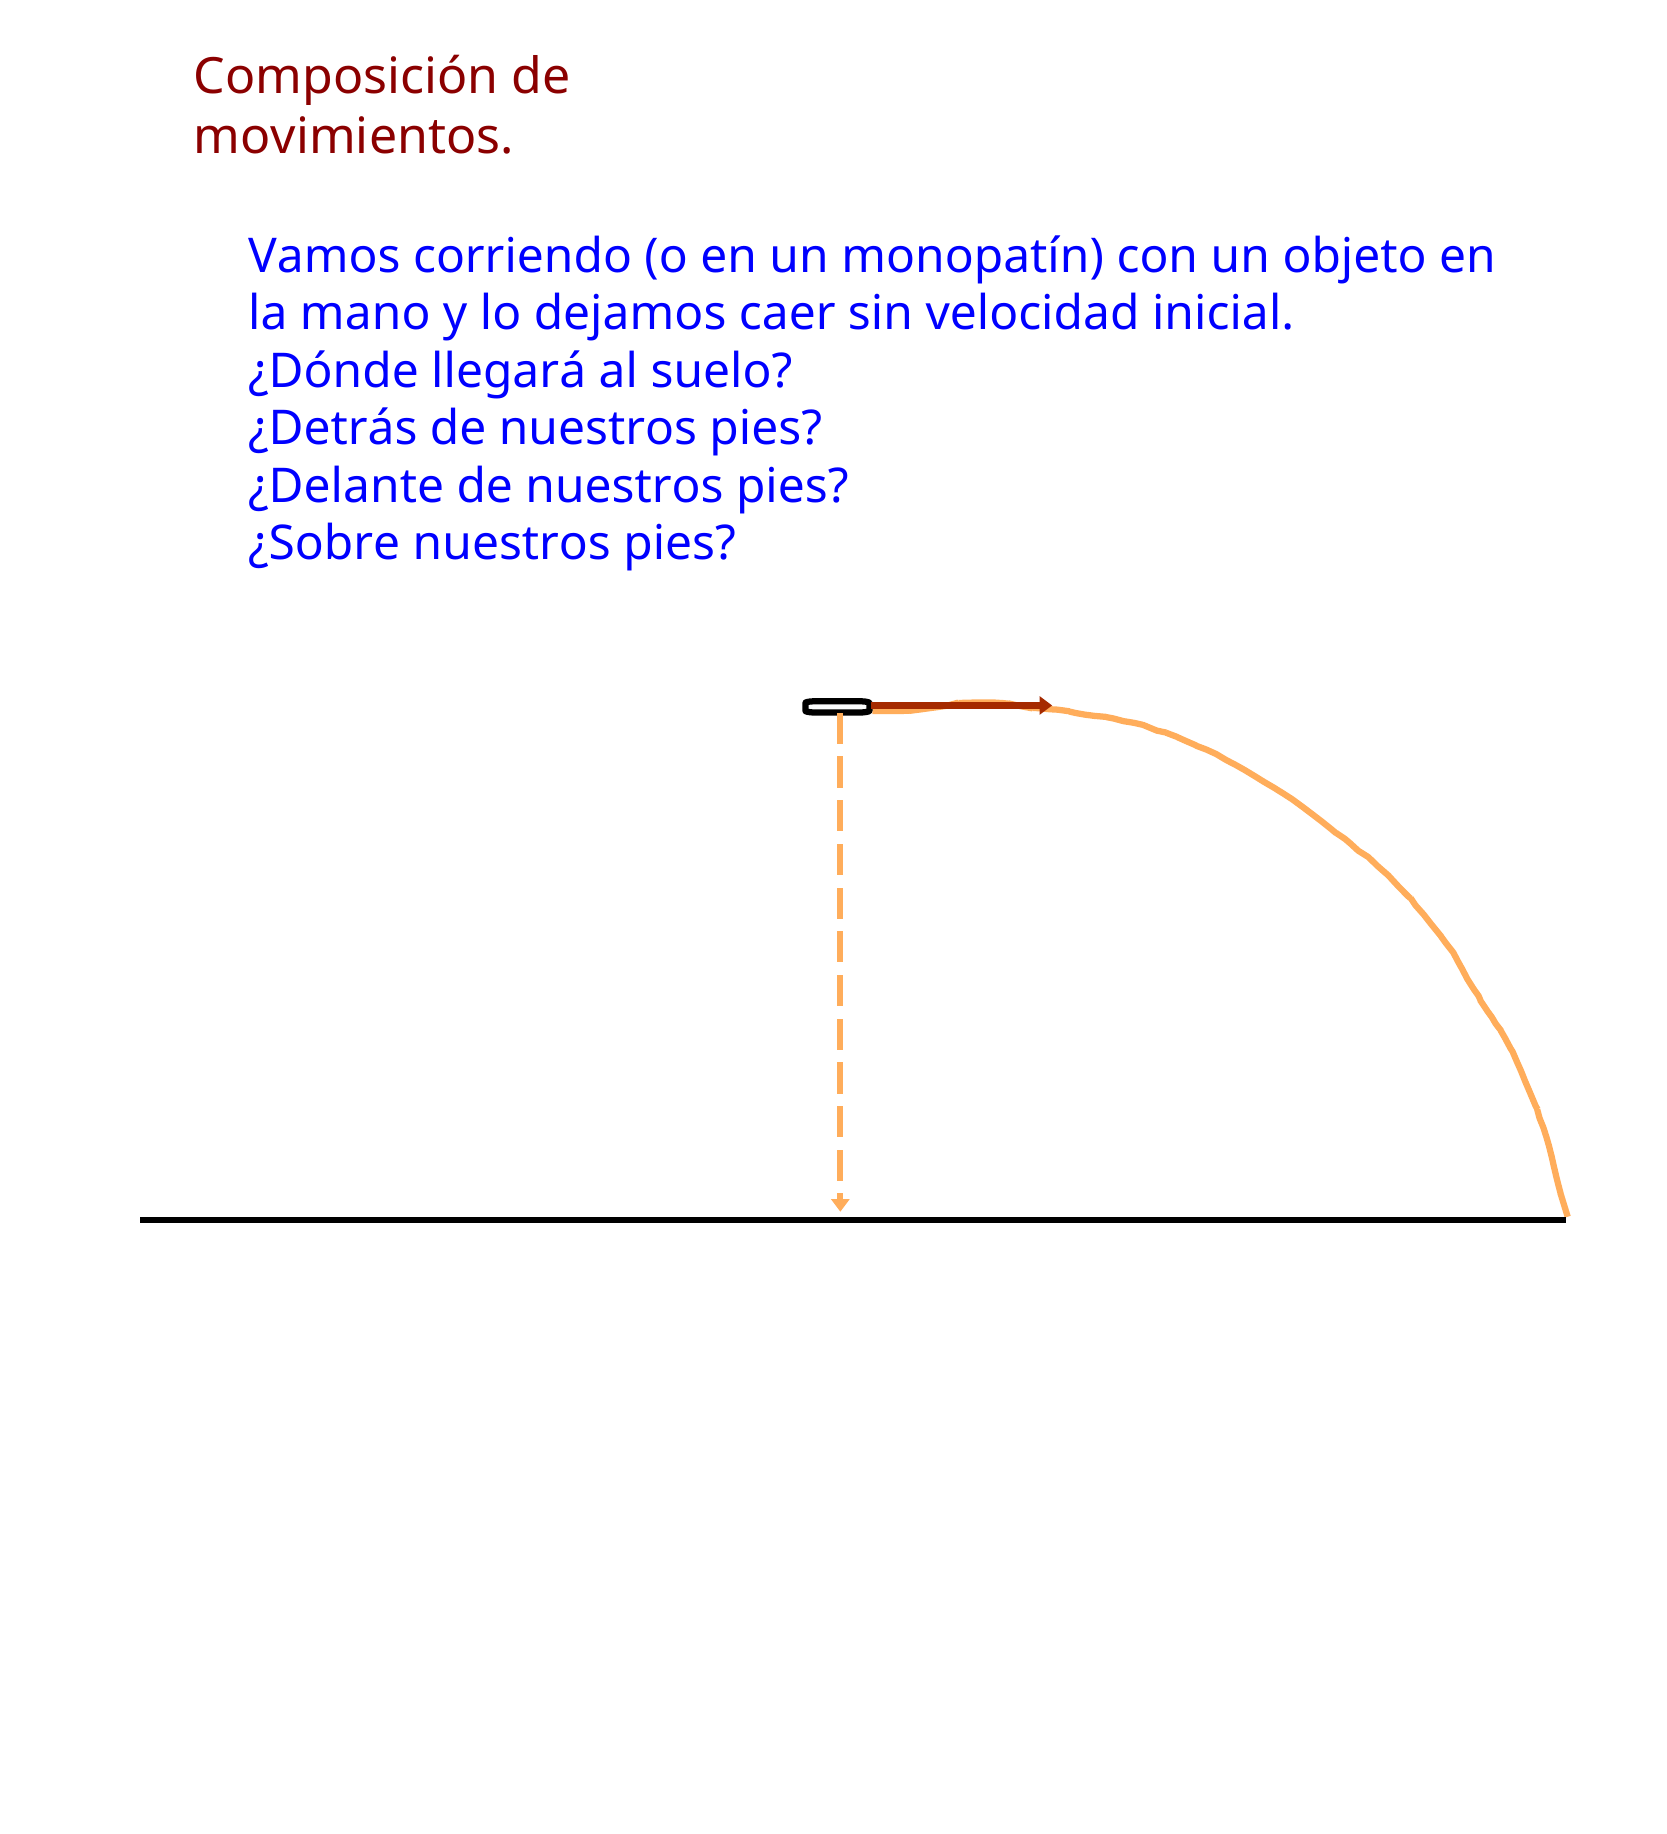

Composición de movimientos.
Vamos corriendo (o en un monopatín) con un objeto en la mano y lo dejamos caer sin velocidad inicial.
¿Dónde llegará al suelo?
¿Detrás de nuestros pies?
¿Delante de nuestros pies?
¿Sobre nuestros pies?